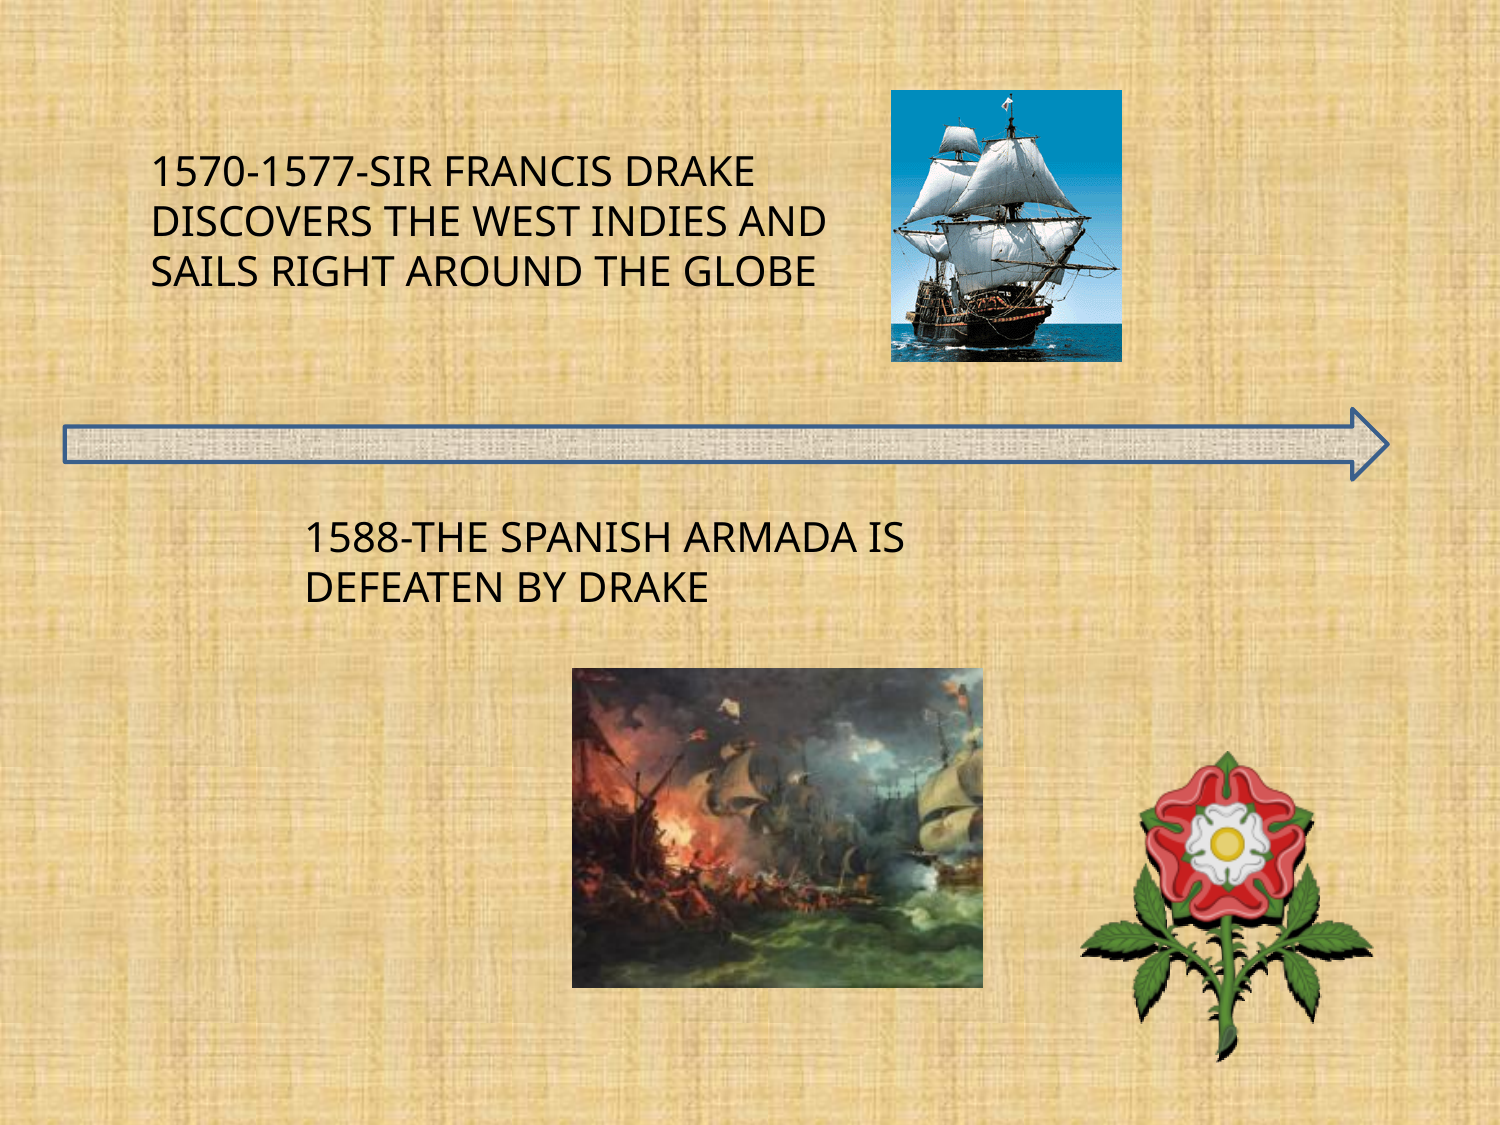

1570-1577-SIR FRANCIS DRAKE DISCOVERS THE WEST INDIES AND SAILS RIGHT AROUND THE GLOBE
1588-THE SPANISH ARMADA IS DEFEATEN BY DRAKE